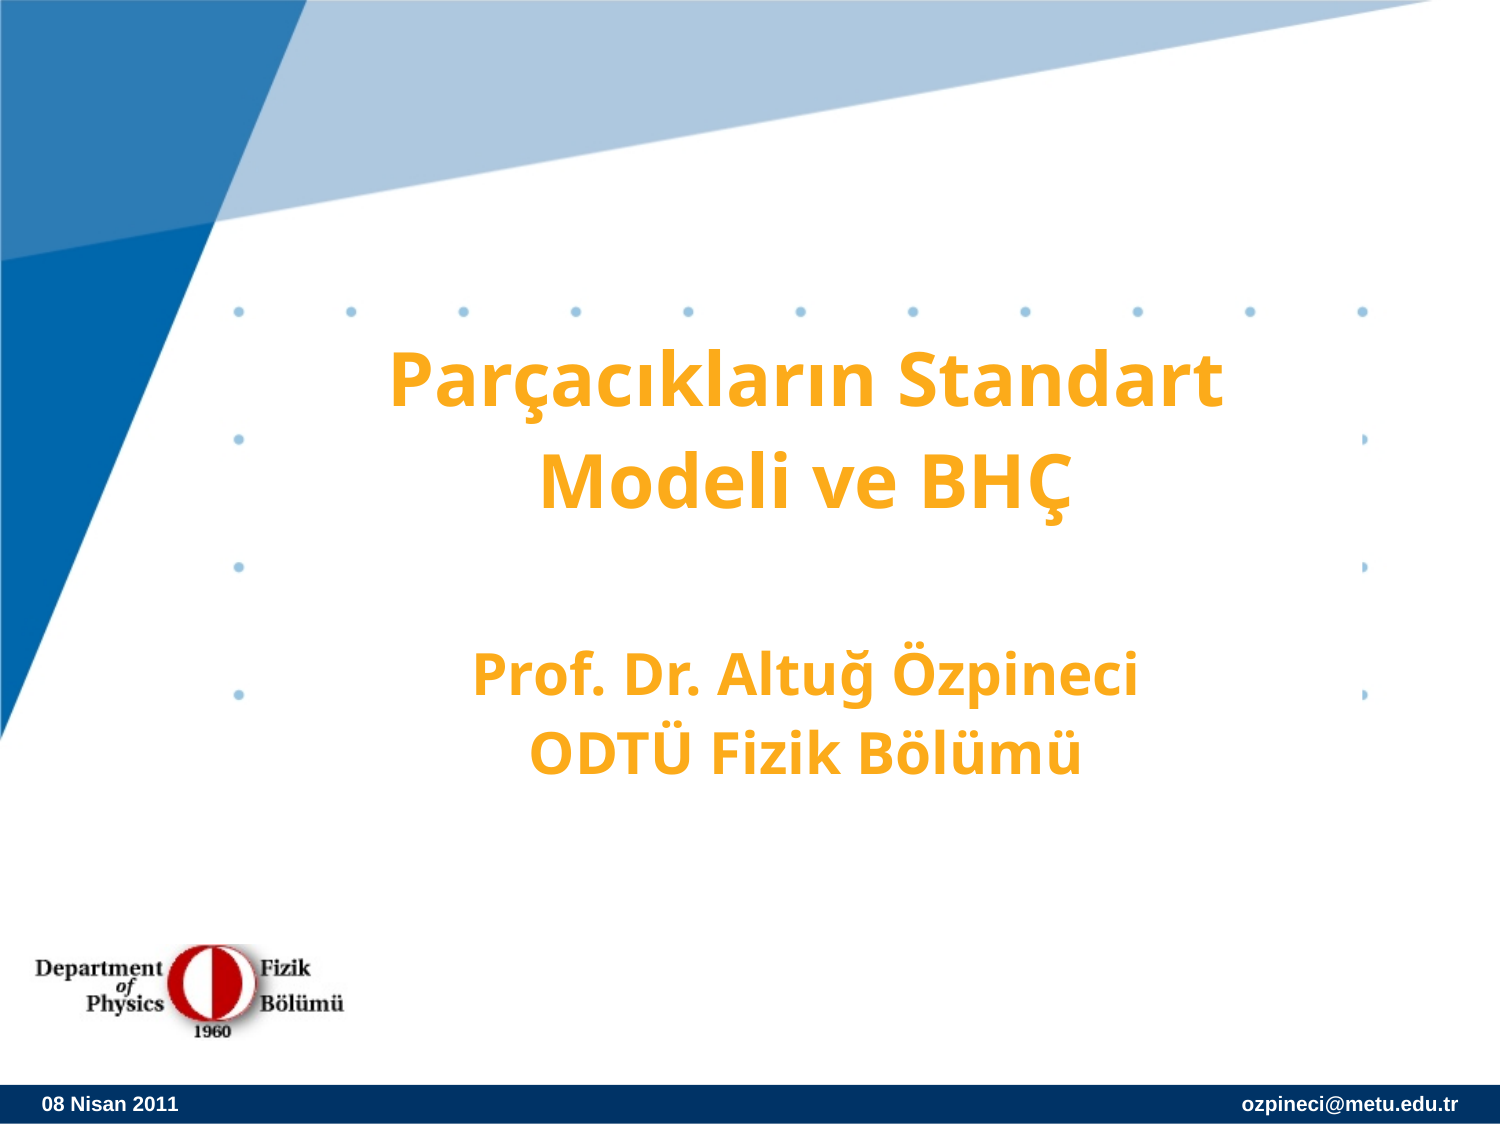

# Parçacıkların Standart Modeli ve BHÇ Prof. Dr. Altuğ Özpineci ODTÜ Fizik Bölümü